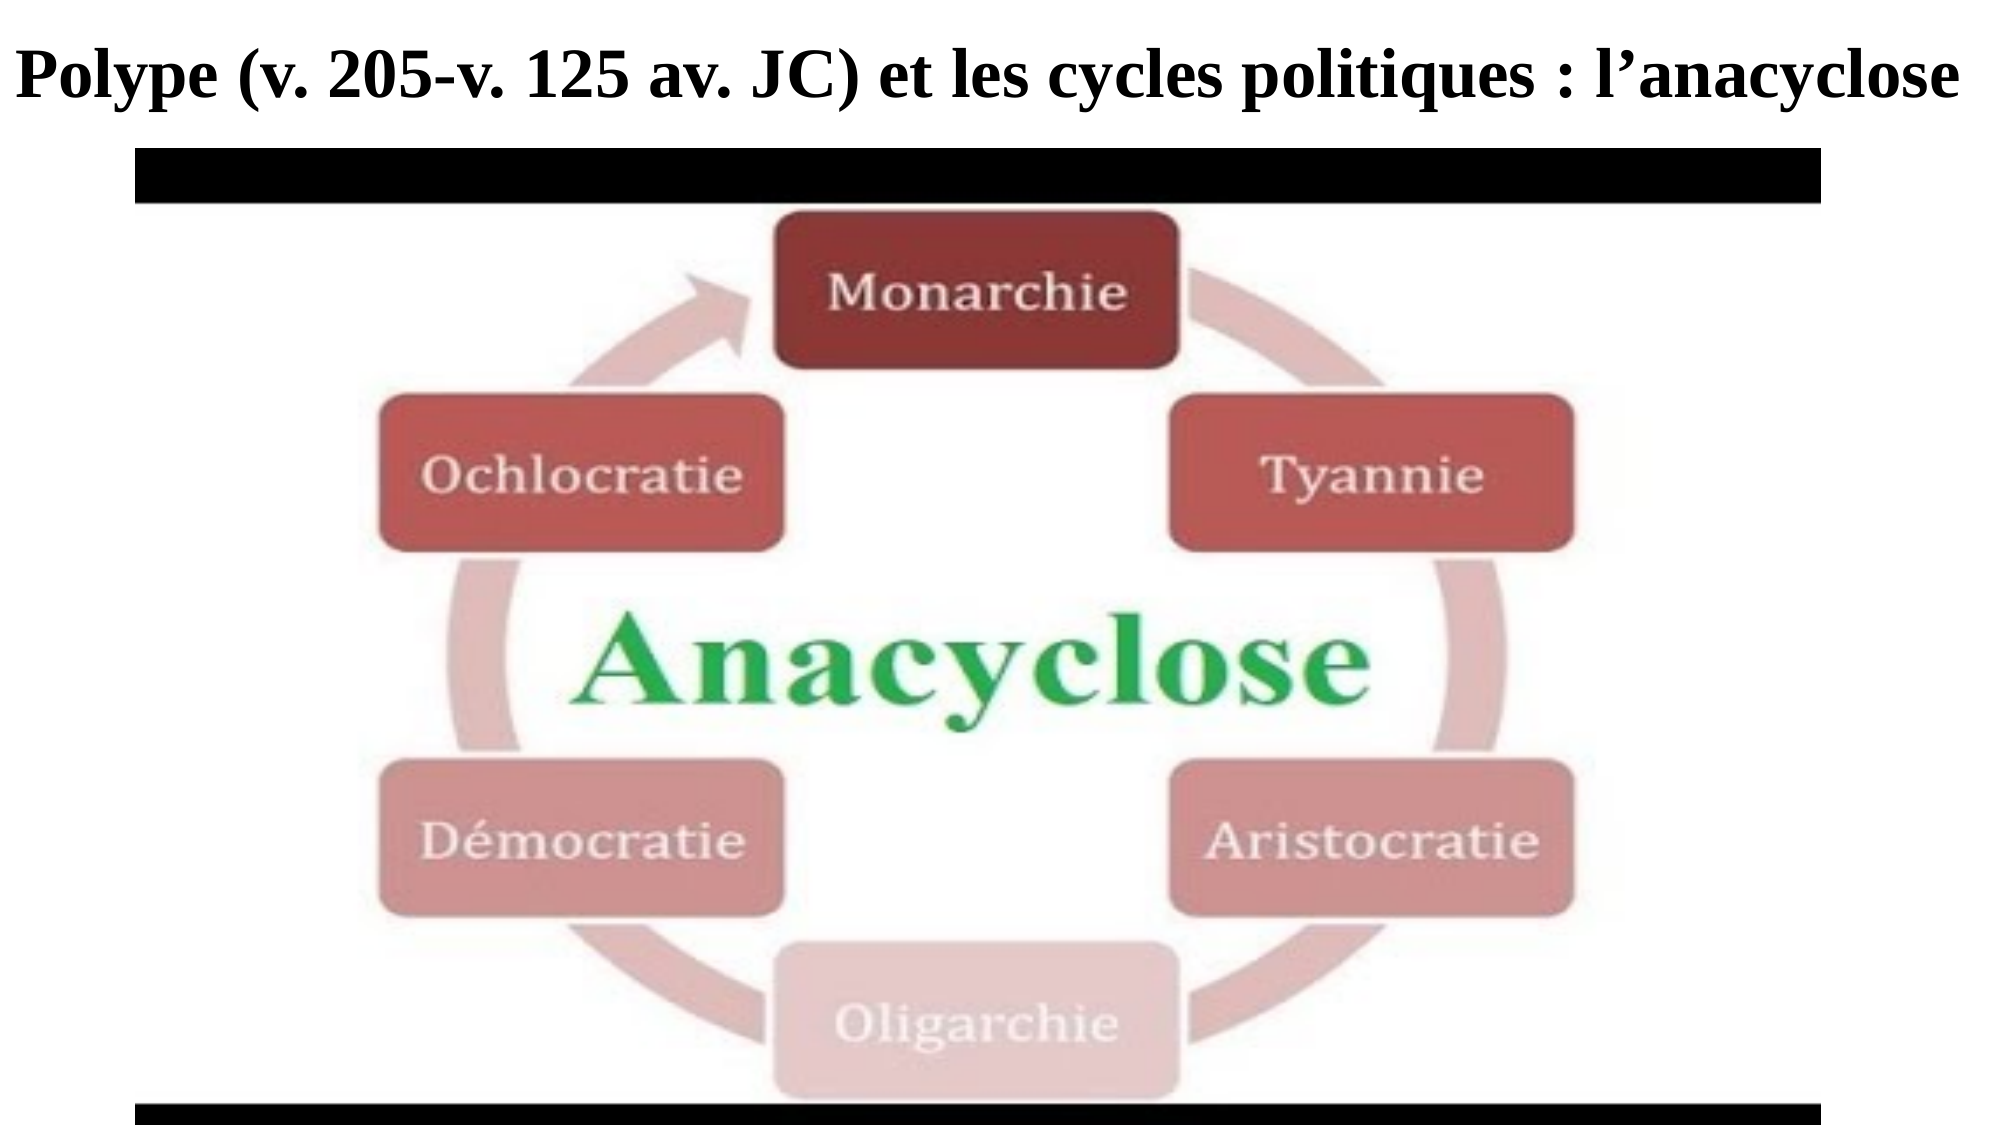

# Polype (v. 205-v. 125 av. JC) et les cycles politiques : l’anacyclose